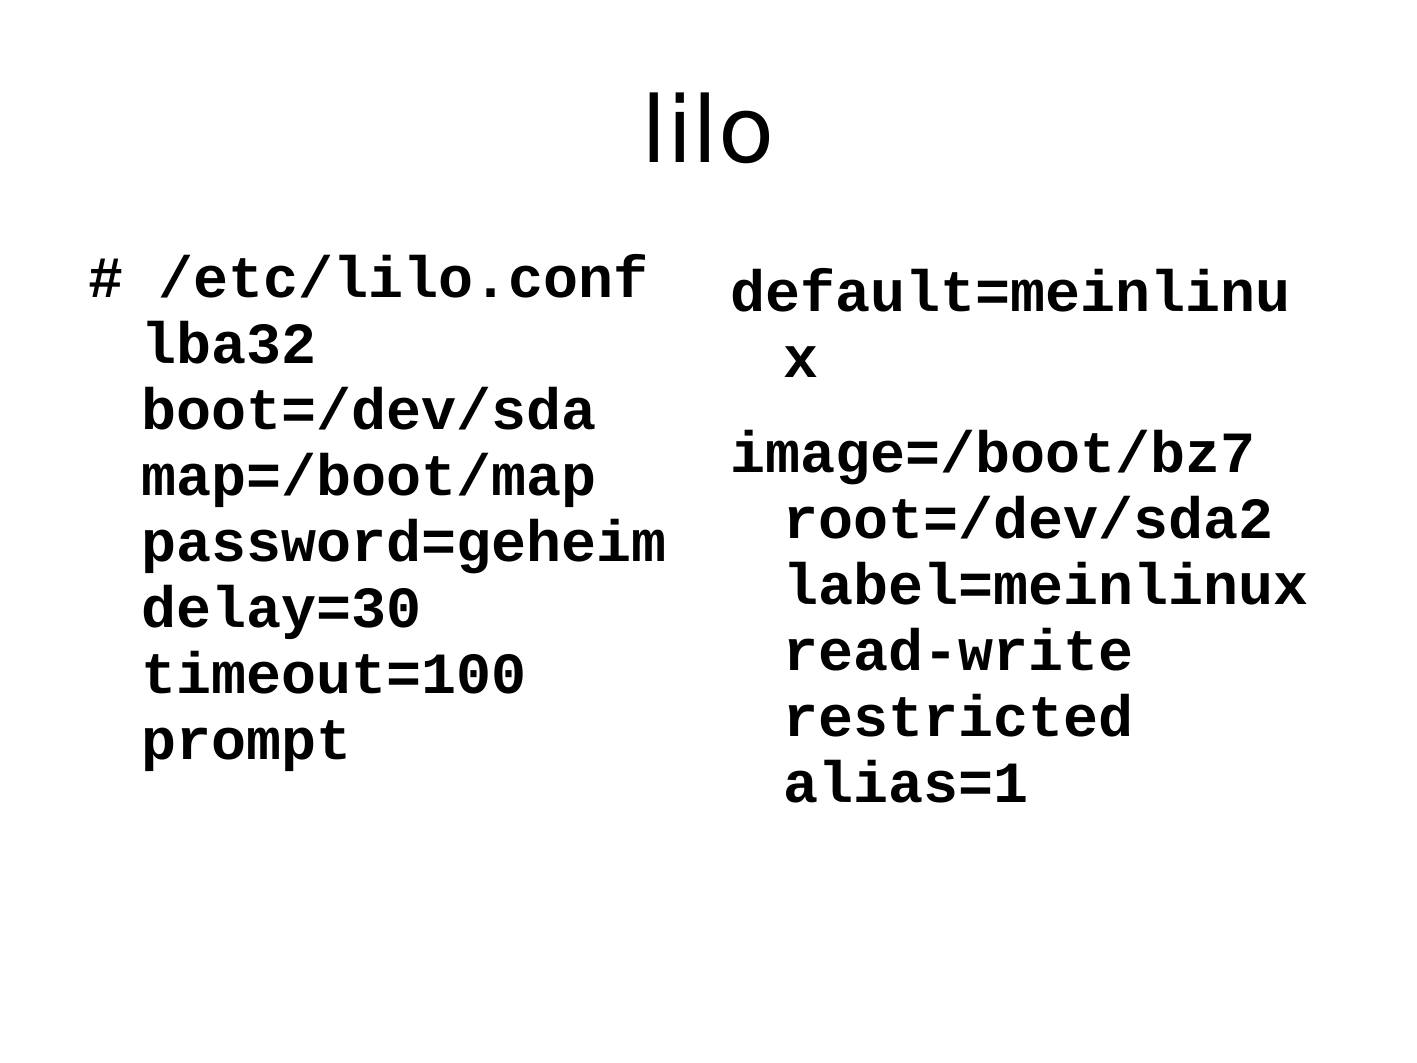

# lilo
# /etc/lilo.conf lba32 boot=/dev/sda map=/boot/map password=geheim delay=30 timeout=100 prompt
default=meinlinux
image=/boot/bz7 root=/dev/sda2
label=meinlinux
read-write
restricted
alias=1